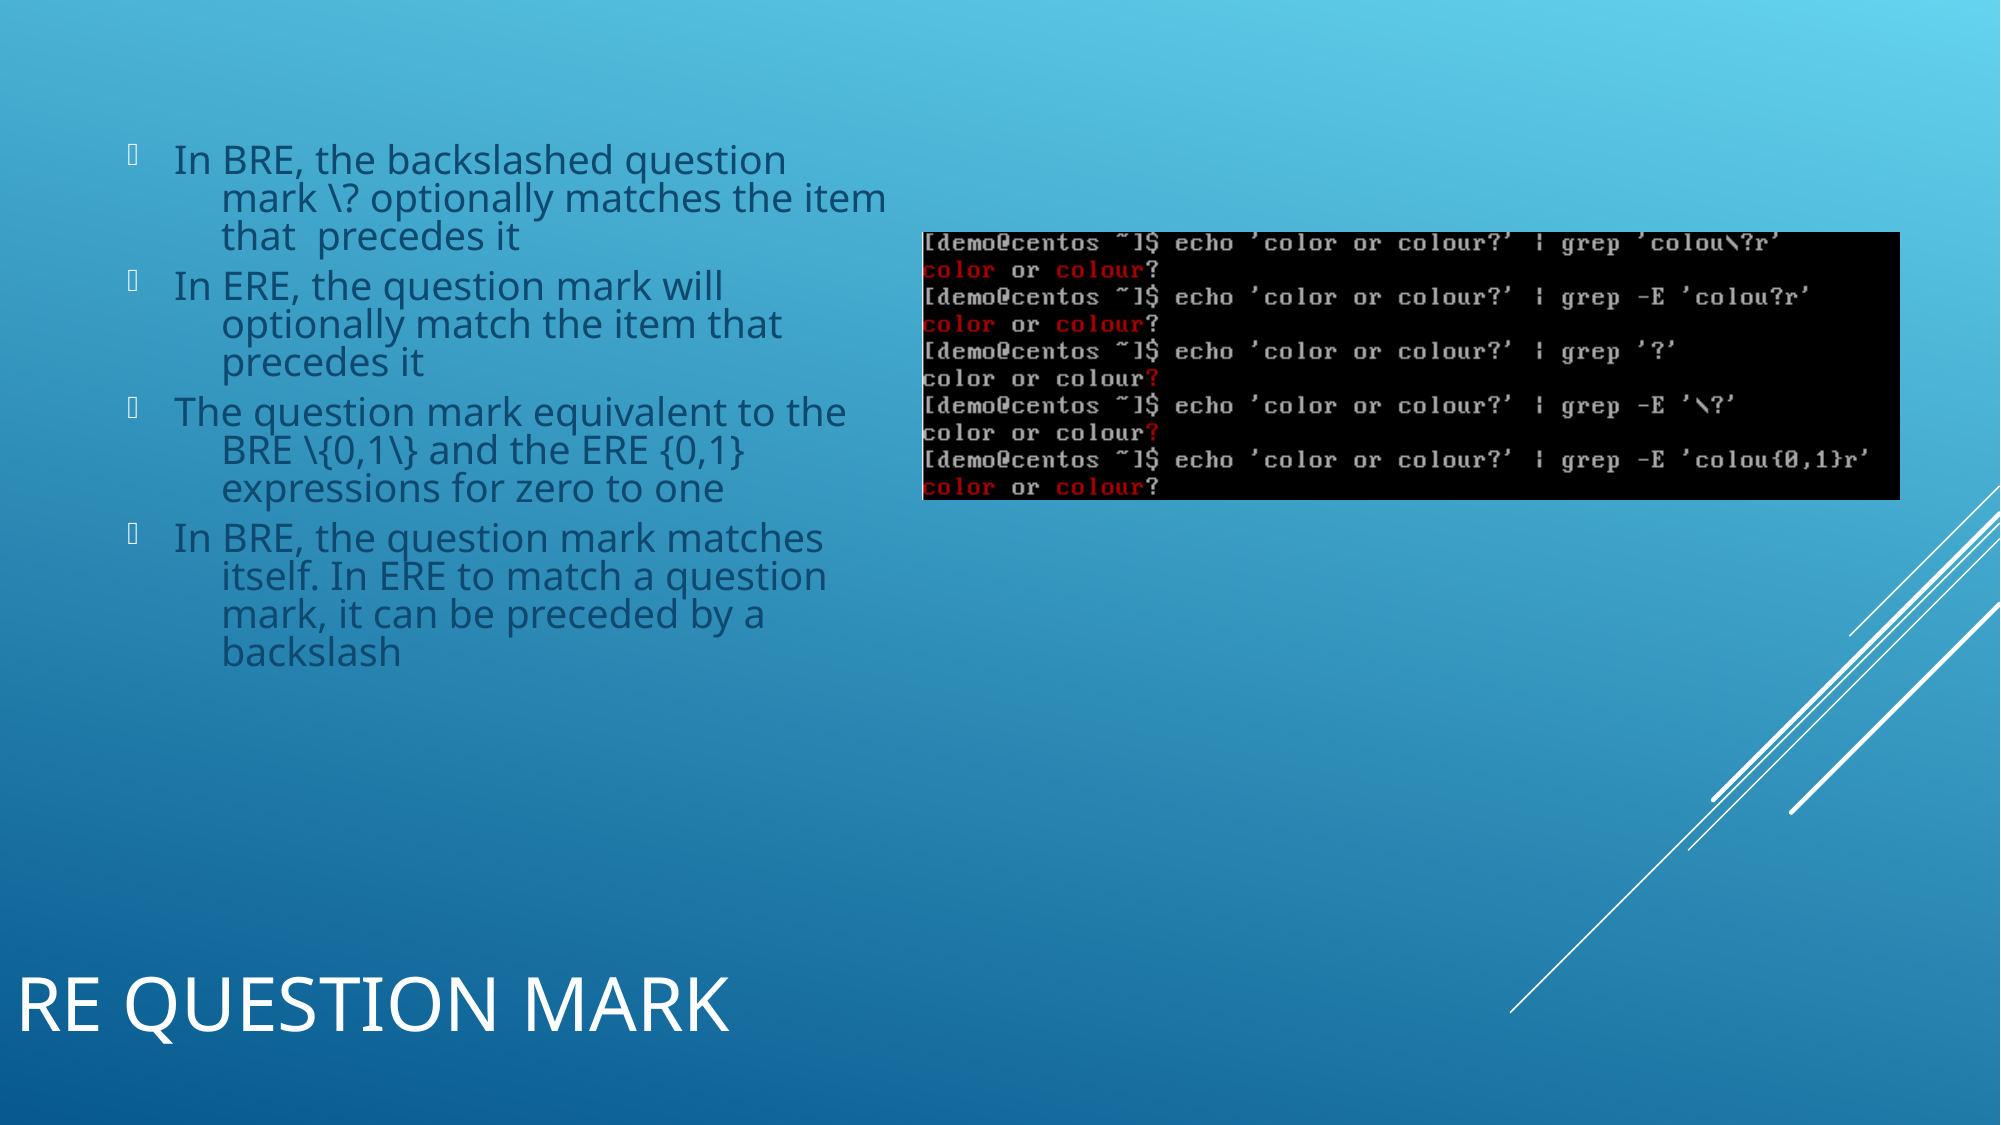

In BRE, the backslashed question mark \? optionally matches the item that precedes it
In ERE, the question mark will optionally match the item that precedes it
The question mark equivalent to the BRE \{0,1\} and the ERE {0,1} expressions for zero to one
In BRE, the question mark matches itself. In ERE to match a question mark, it can be preceded by a backslash
# RE question mark